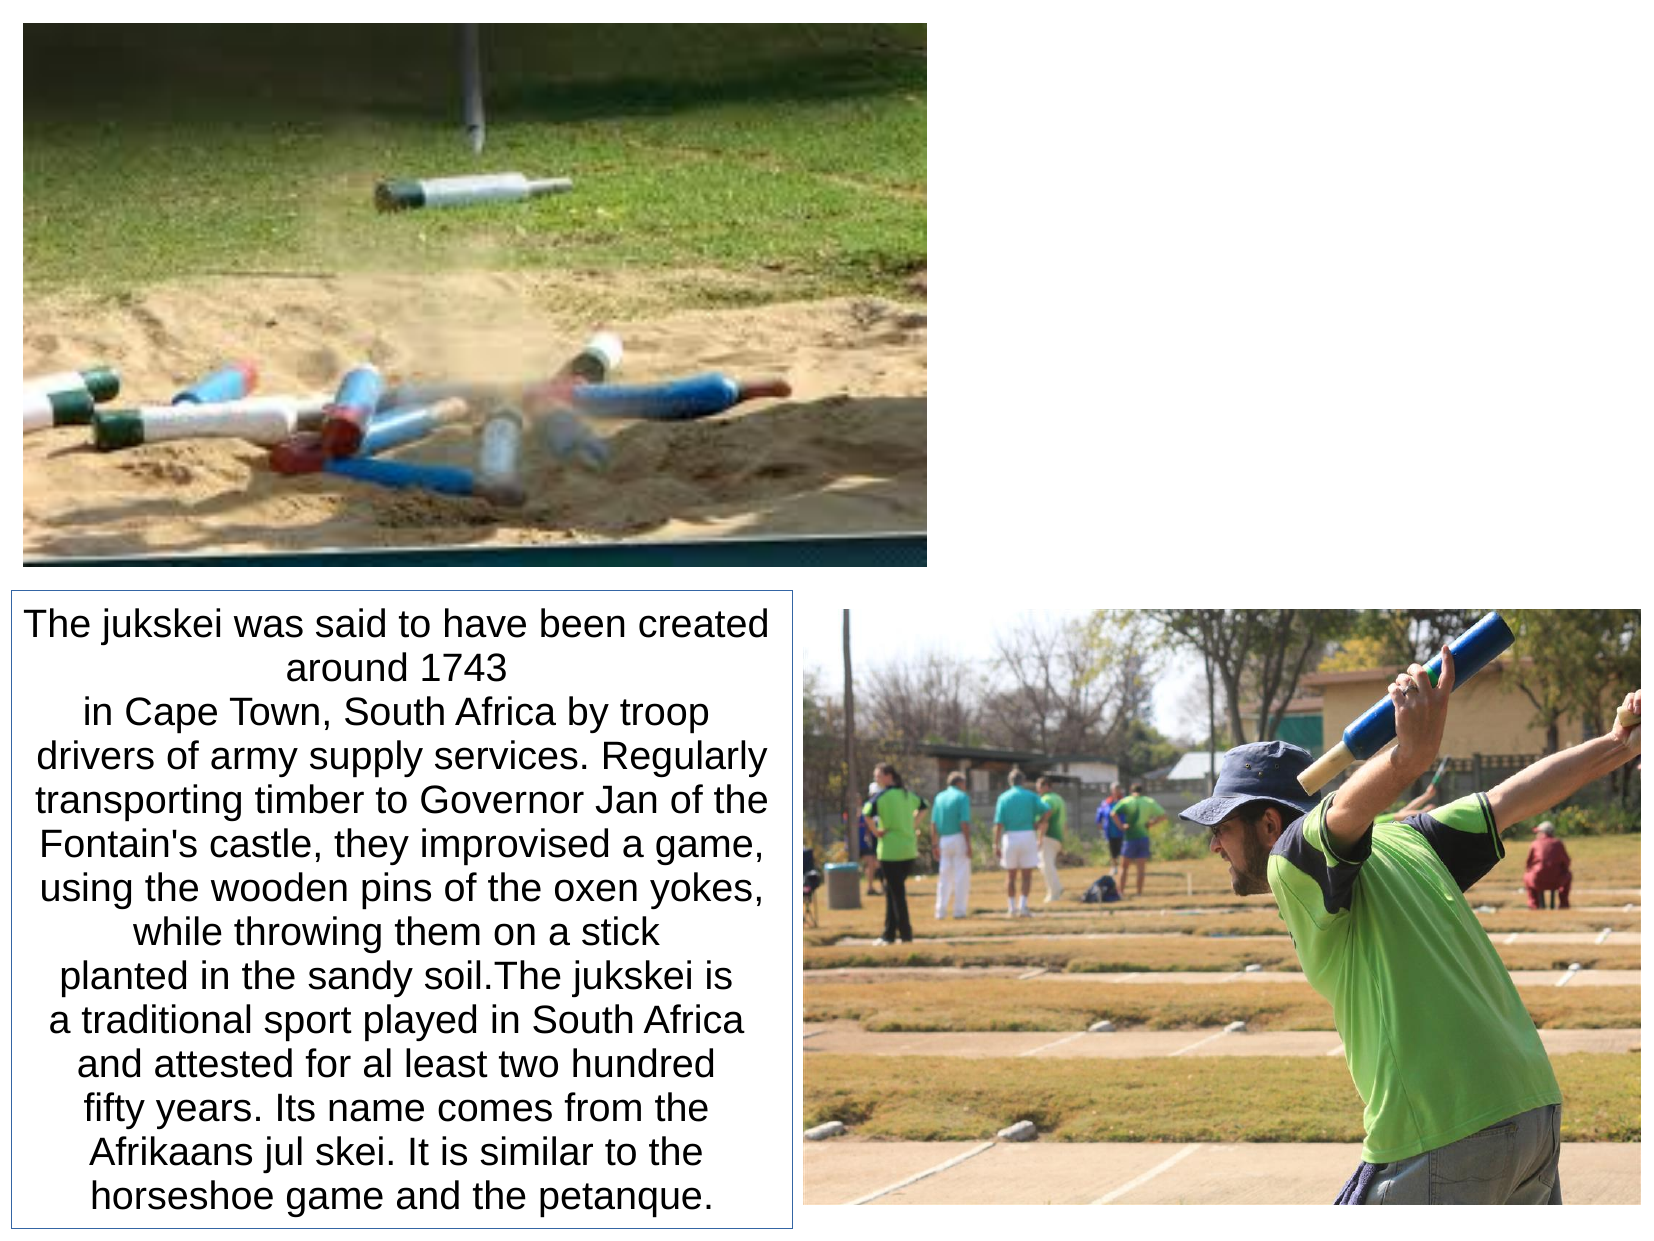

The jukskei was said to have been created
around 1743
in Cape Town, South Africa by troop
drivers of army supply services. Regularly
transporting timber to Governor Jan of the
Fontain's castle, they improvised a game,
using the wooden pins of the oxen yokes,
while throwing them on a stick
planted in the sandy soil.The jukskei is
a traditional sport played in South Africa
and attested for al least two hundred
fifty years. Its name comes from the
Afrikaans jul skei. It is similar to the
horseshoe game and the petanque.